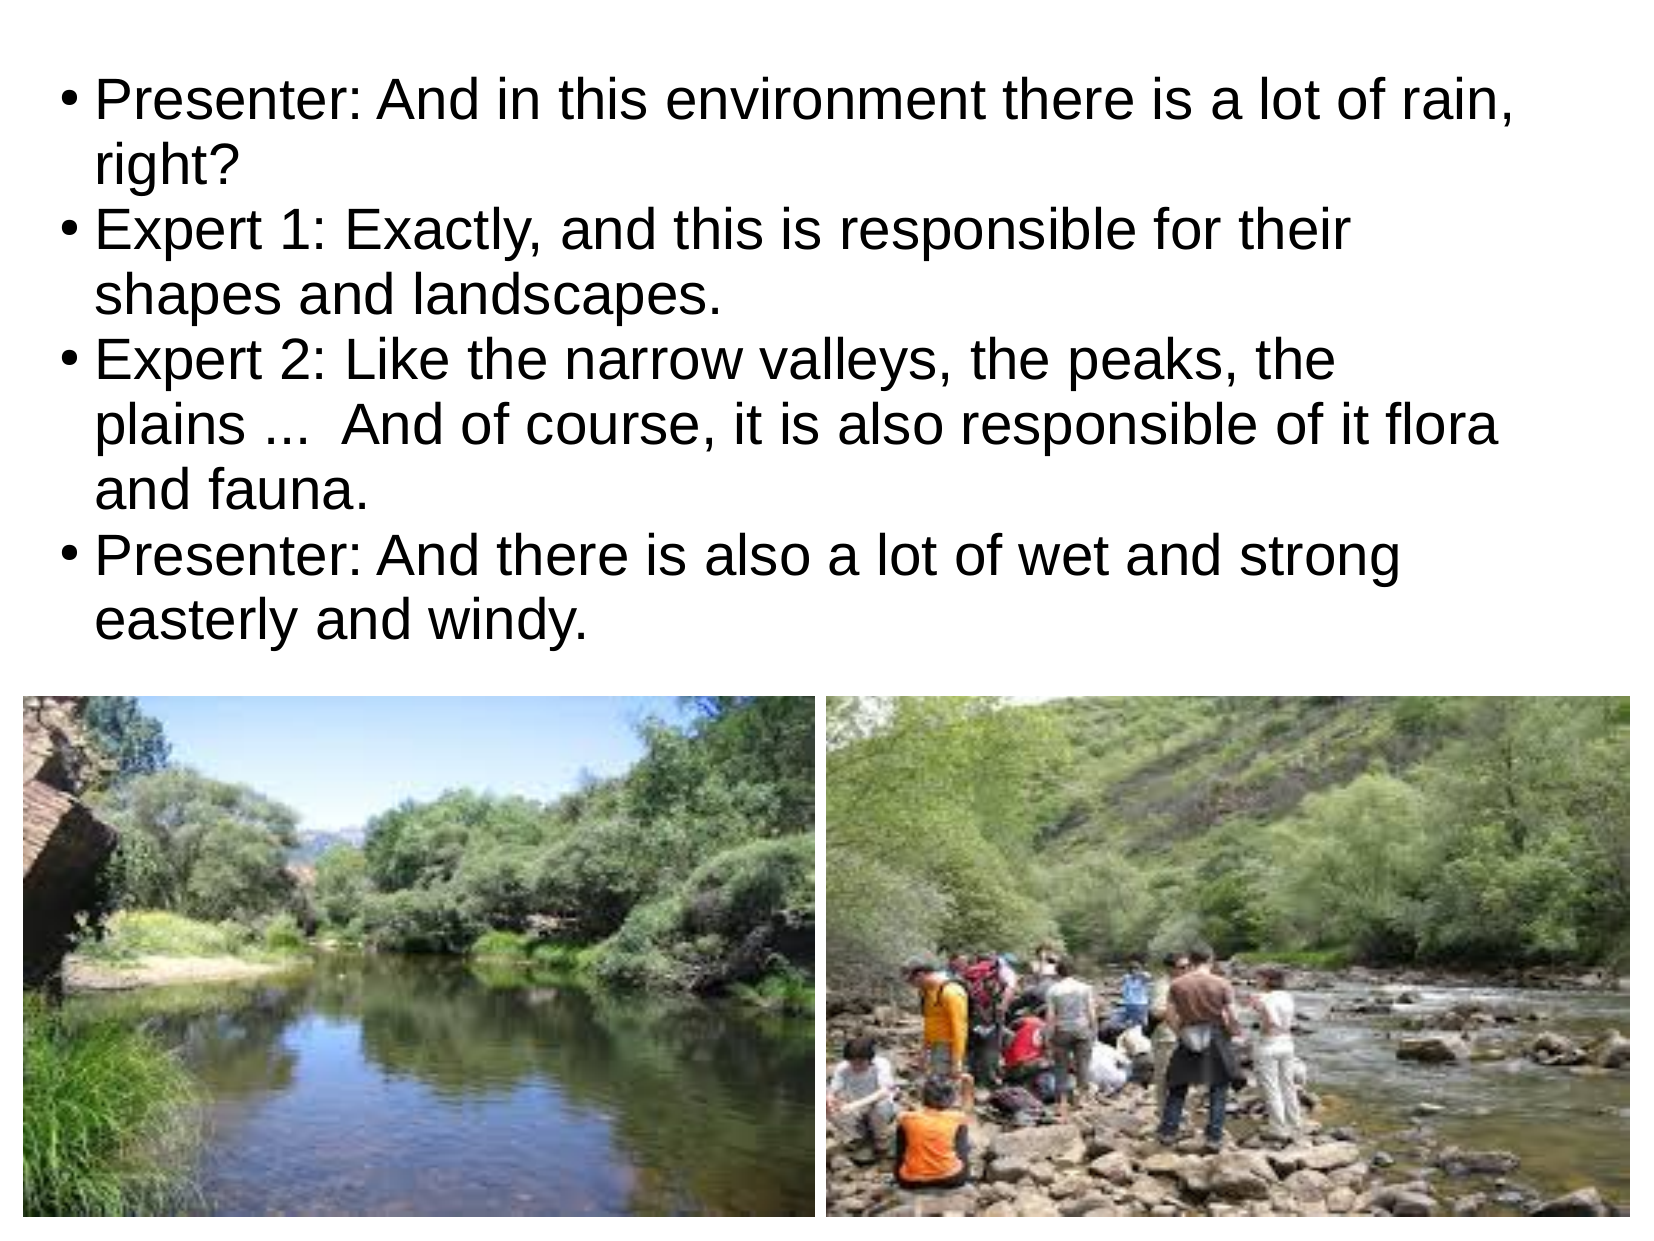

# Presenter: And in this environment there is a lot of rain, right?
Expert 1: Exactly, and this is responsible for their shapes and landscapes.
Expert 2: Like the narrow valleys, the peaks, the plains ... And of course, it is also responsible of it flora and fauna.
Presenter: And there is also a lot of wet and strong easterly and windy.